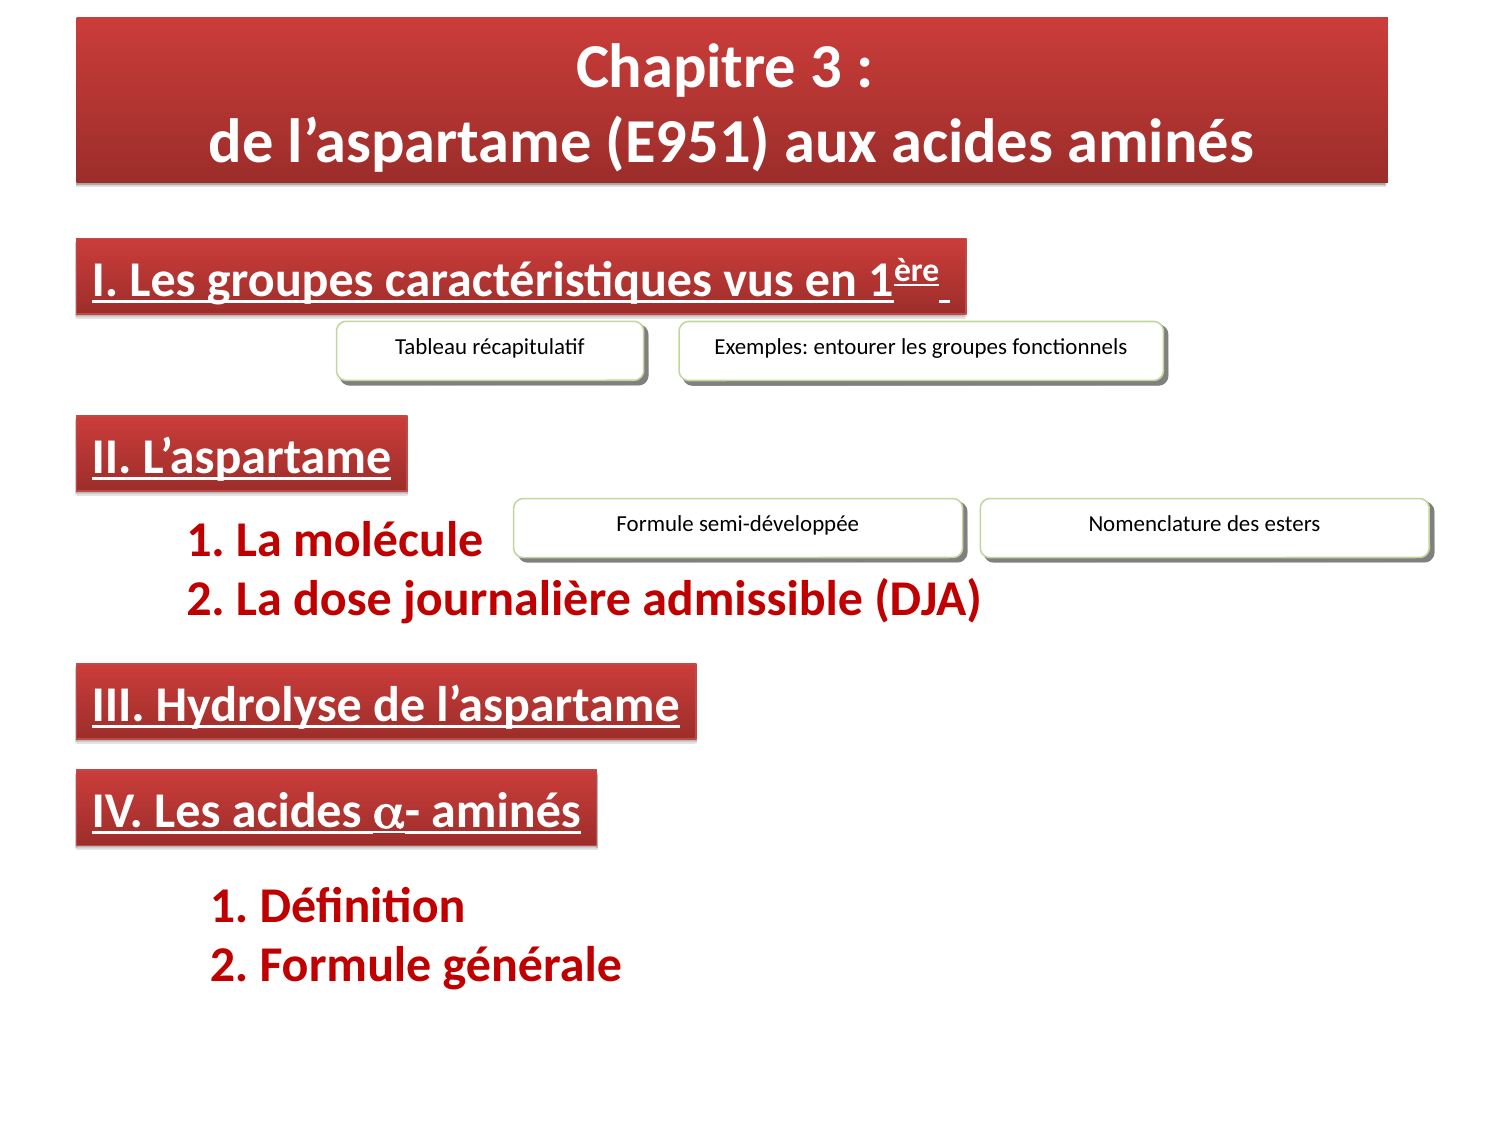

Chapitre 3 :
de l’aspartame (E951) aux acides aminés
I. Les groupes caractéristiques vus en 1ère
Tableau récapitulatif
Exemples: entourer les groupes fonctionnels
II. L’aspartame
1. La molécule
Formule semi-développée
Nomenclature des esters
2. La dose journalière admissible (DJA)
III. Hydrolyse de l’aspartame
IV. Les acides - aminés
1. Définition
2. Formule générale